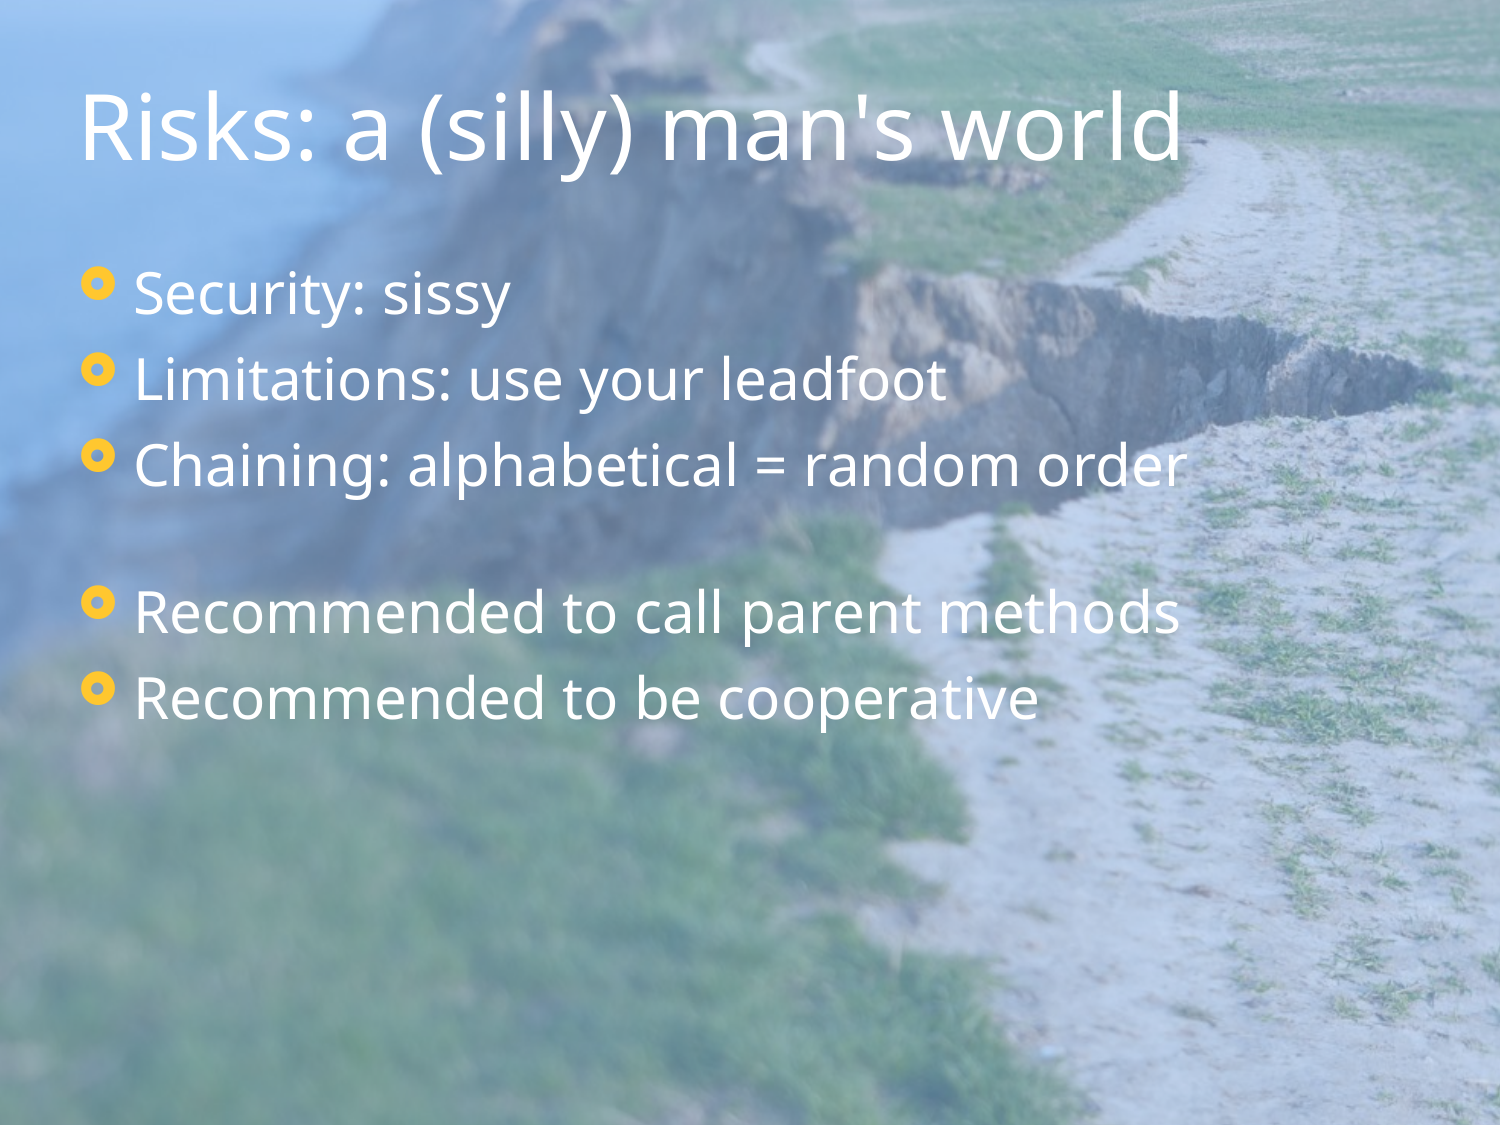

# Risks: a (silly) man's world
Security: sissy
Limitations: use your leadfoot
Chaining: alphabetical = random order
Recommended to call parent methods
Recommended to be cooperative